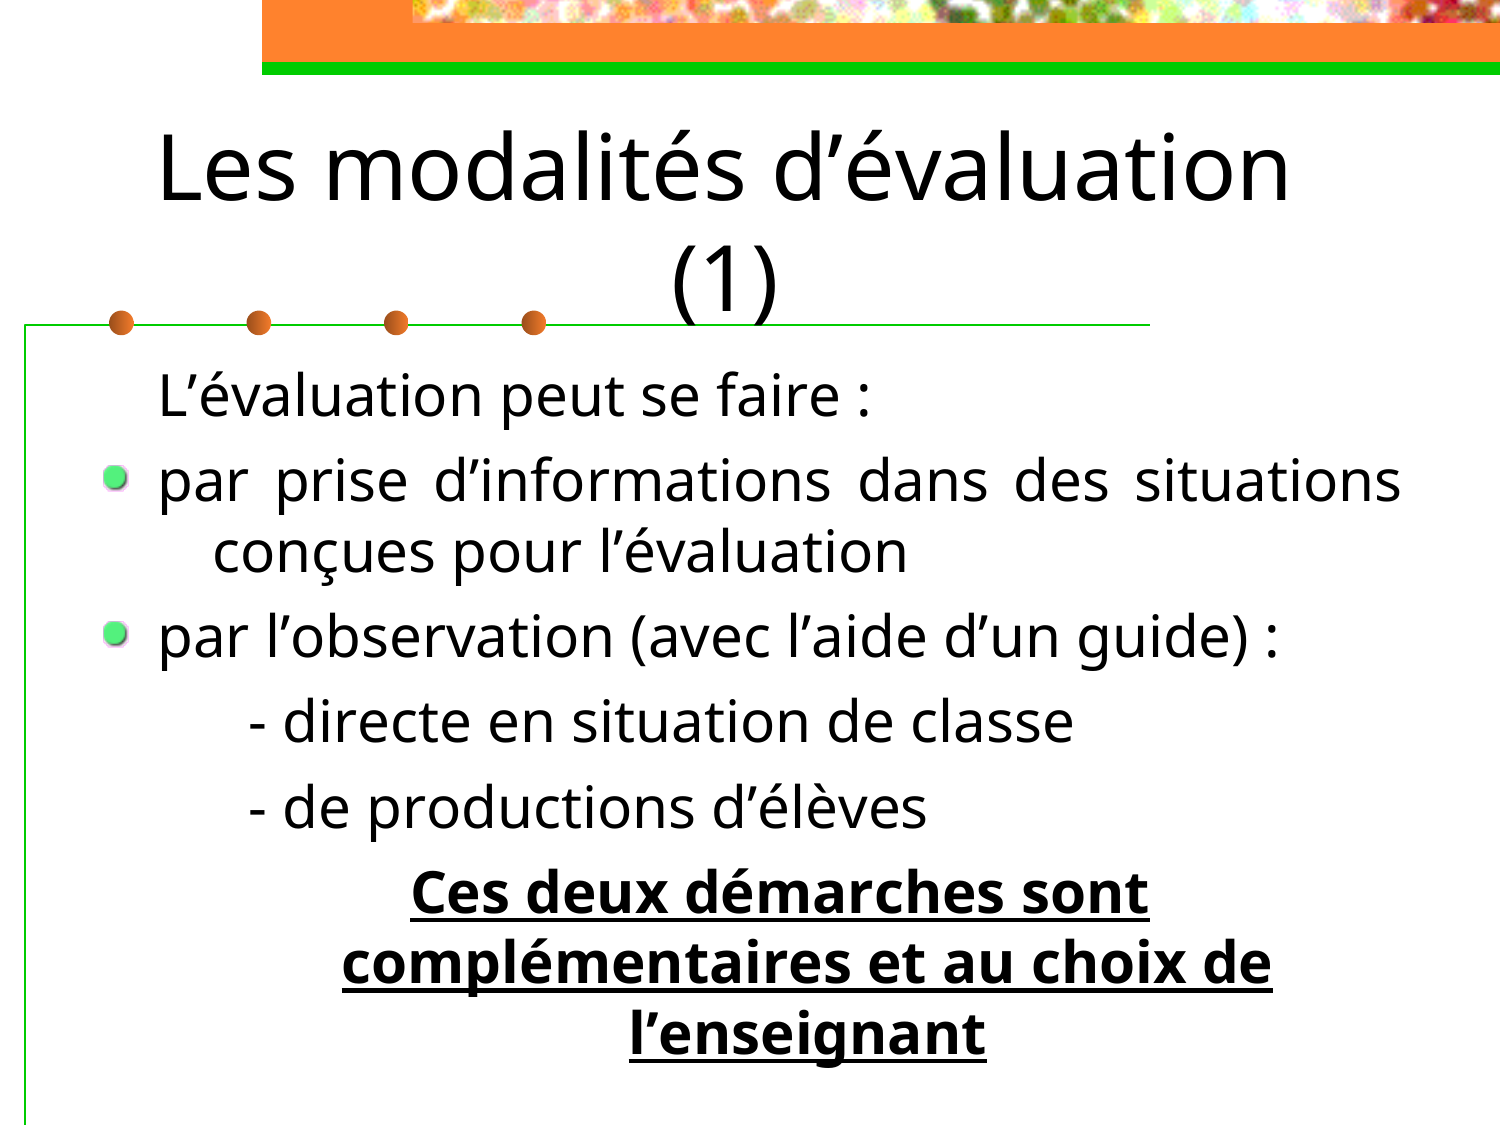

# Les modalités d’évaluation (1)
L’évaluation peut se faire :
par prise d’informations dans des situations conçues pour l’évaluation
par l’observation (avec l’aide d’un guide) :
 - directe en situation de classe
 - de productions d’élèves
Ces deux démarches sont complémentaires et au choix de l’enseignant